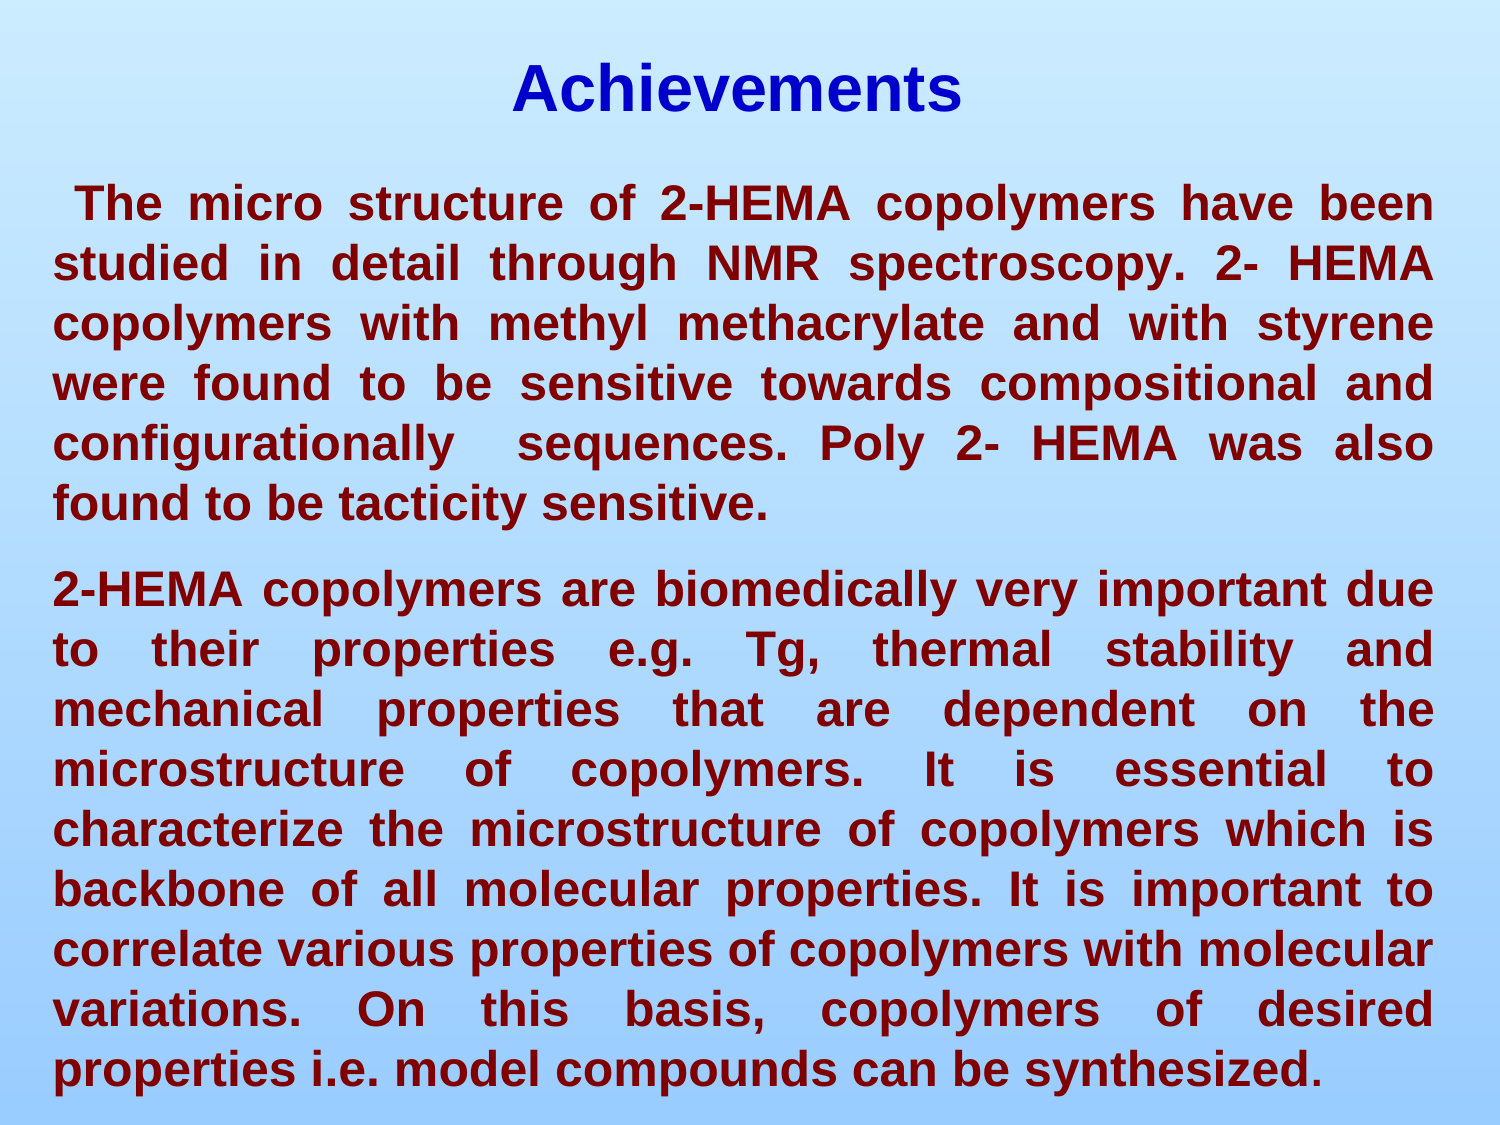

Achievements
 The micro structure of 2-HEMA copolymers have been studied in detail through NMR spectroscopy. 2- HEMA copolymers with methyl methacrylate and with styrene were found to be sensitive towards compositional and configurationally sequences. Poly 2- HEMA was also found to be tacticity sensitive.
2-HEMA copolymers are biomedically very important due to their properties e.g. Tg, thermal stability and mechanical properties that are dependent on the microstructure of copolymers. It is essential to characterize the microstructure of copolymers which is backbone of all molecular properties. It is important to correlate various properties of copolymers with molecular variations. On this basis, copolymers of desired properties i.e. model compounds can be synthesized.